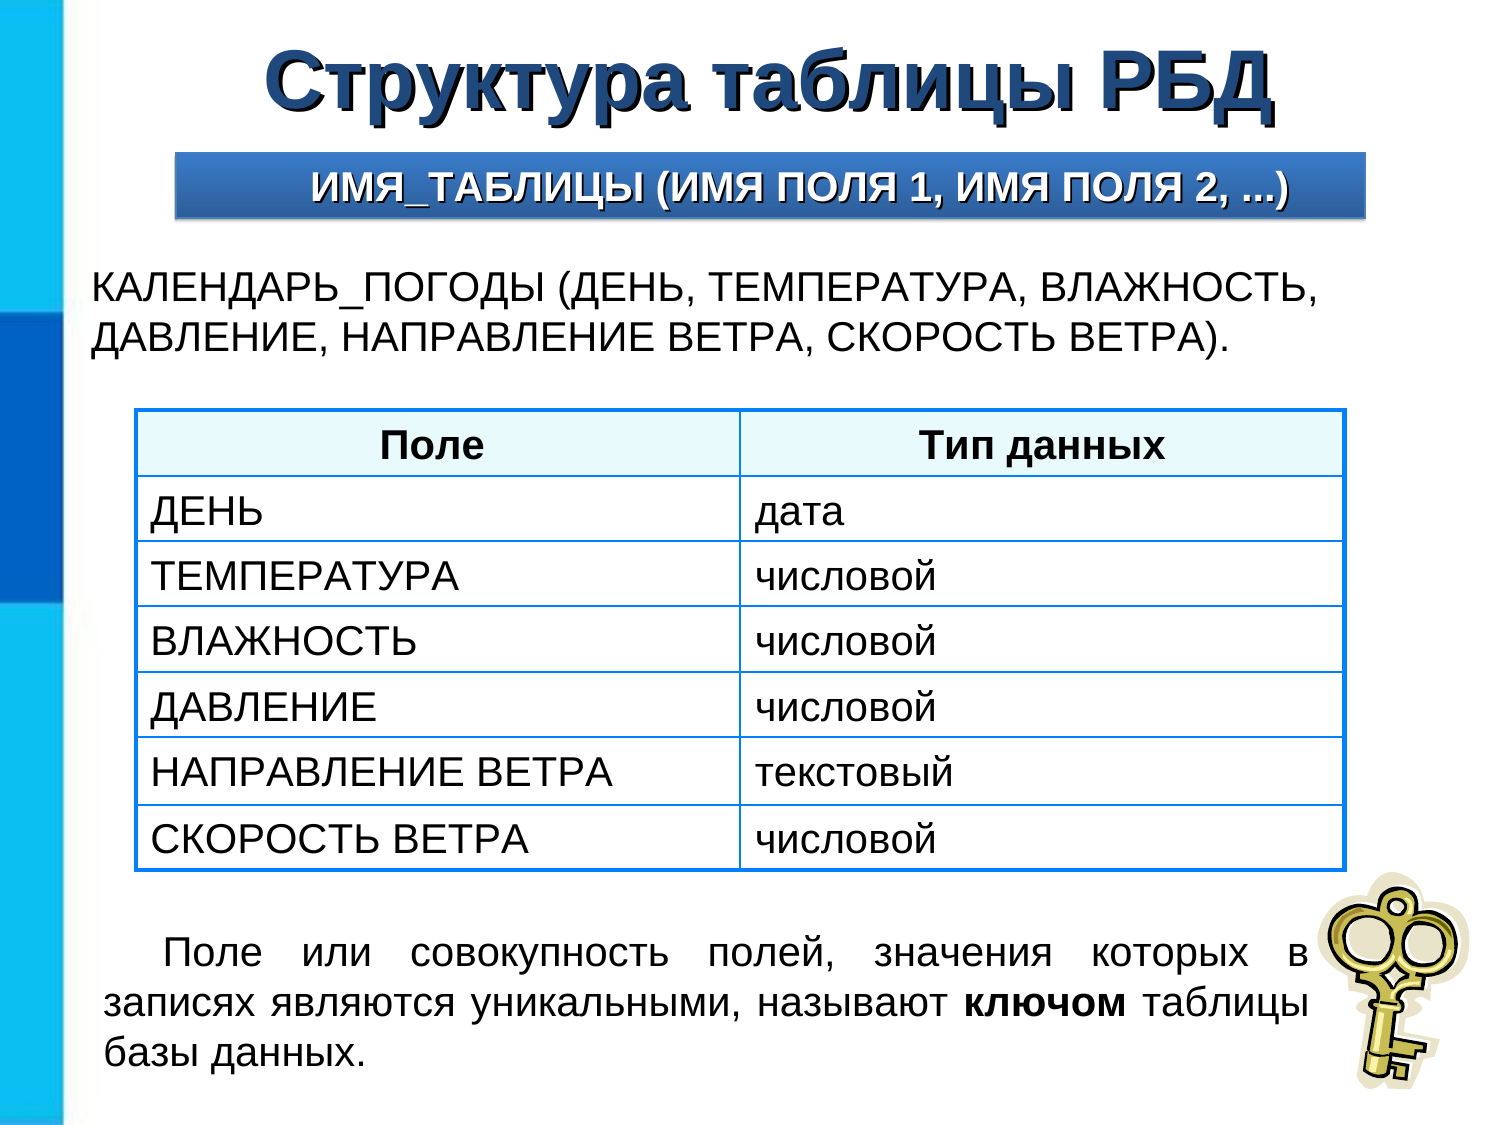

Структура таблицы РБД
ИМЯ_ТАБЛИЦЫ (ИМЯ ПОЛЯ 1, ИМЯ ПОЛЯ 2, ...)
КАЛЕНДАРЬ_ПОГОДЫ (ДЕНЬ, ТЕМПЕРАТУРА, ВЛАЖНОСТЬ, ДАВЛЕНИЕ, НАПРАВЛЕНИЕ ВЕТРА, СКОРОСТЬ ВЕТРА).
| Поле | Тип данных |
| --- | --- |
| ДЕНЬ | дата |
| ТЕМПЕРАТУРА | числовой |
| ВЛАЖНОСТЬ | числовой |
| ДАВЛЕНИЕ | числовой |
| НАПРАВЛЕНИЕ ВЕТРА | текстовый |
| СКОРОСТЬ ВЕТРА | числовой |
Поле или совокупность полей, значения которых в записях являются уникальными, называют ключом таблицы базы данных.